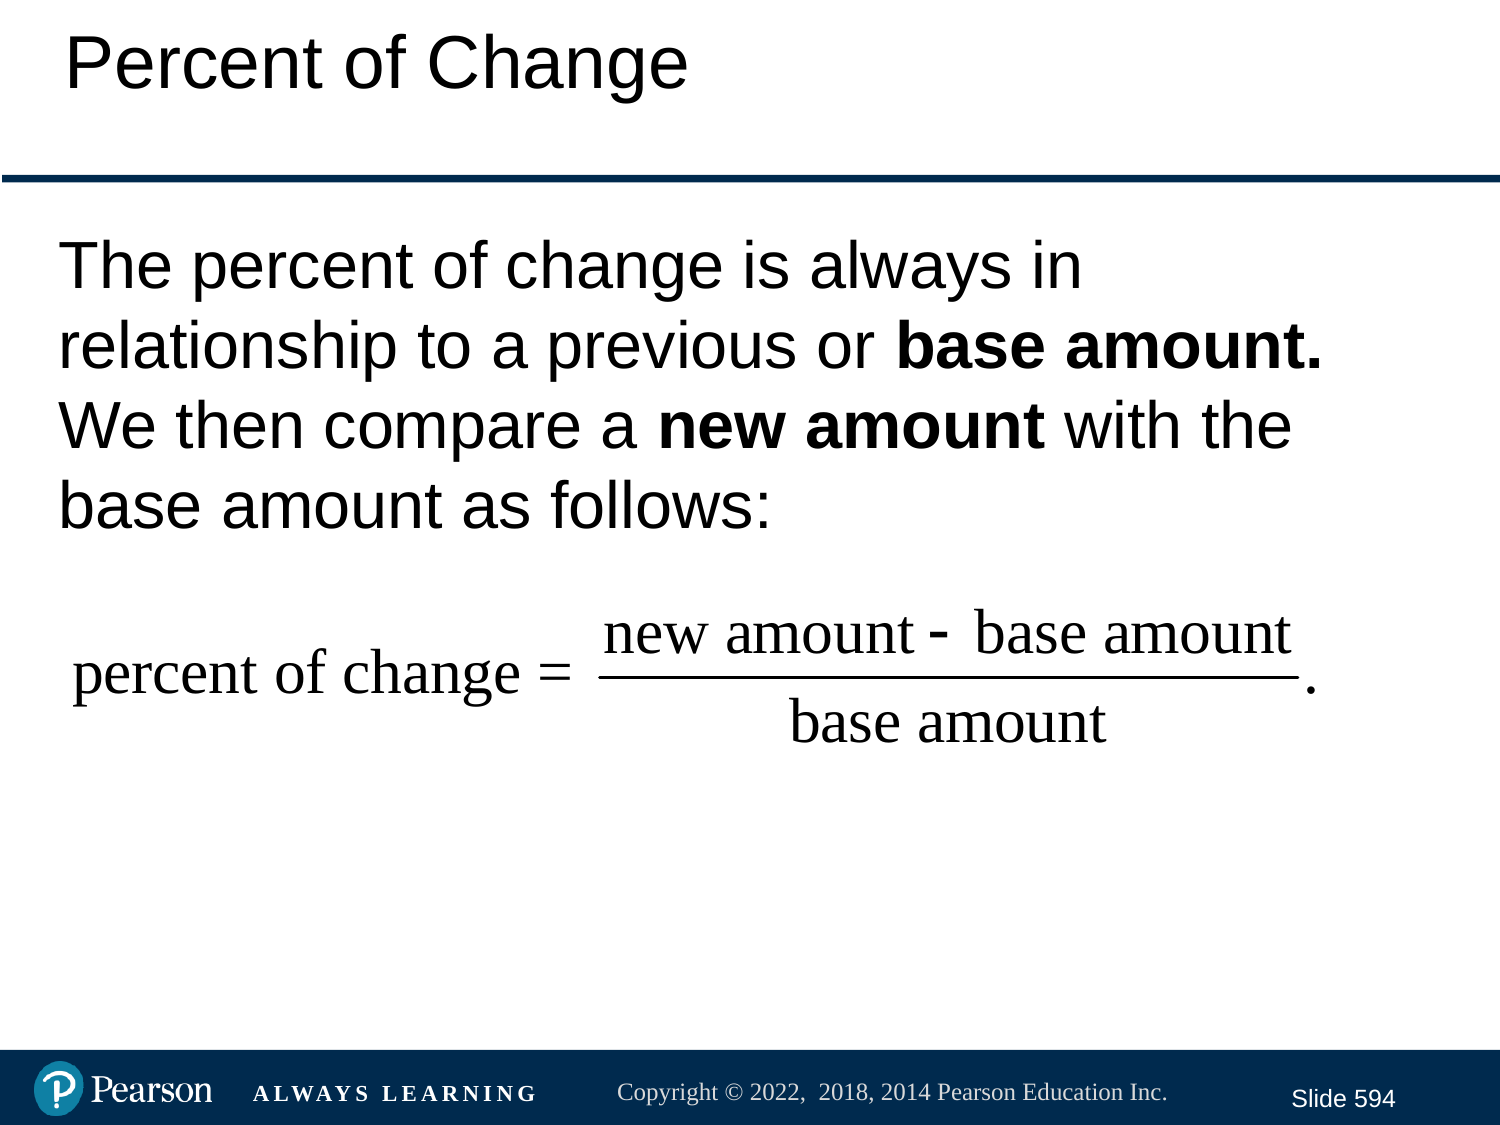

# Percent of Change
The percent of change is always in relationship to a previous or base amount. We then compare a new amount with the base amount as follows: